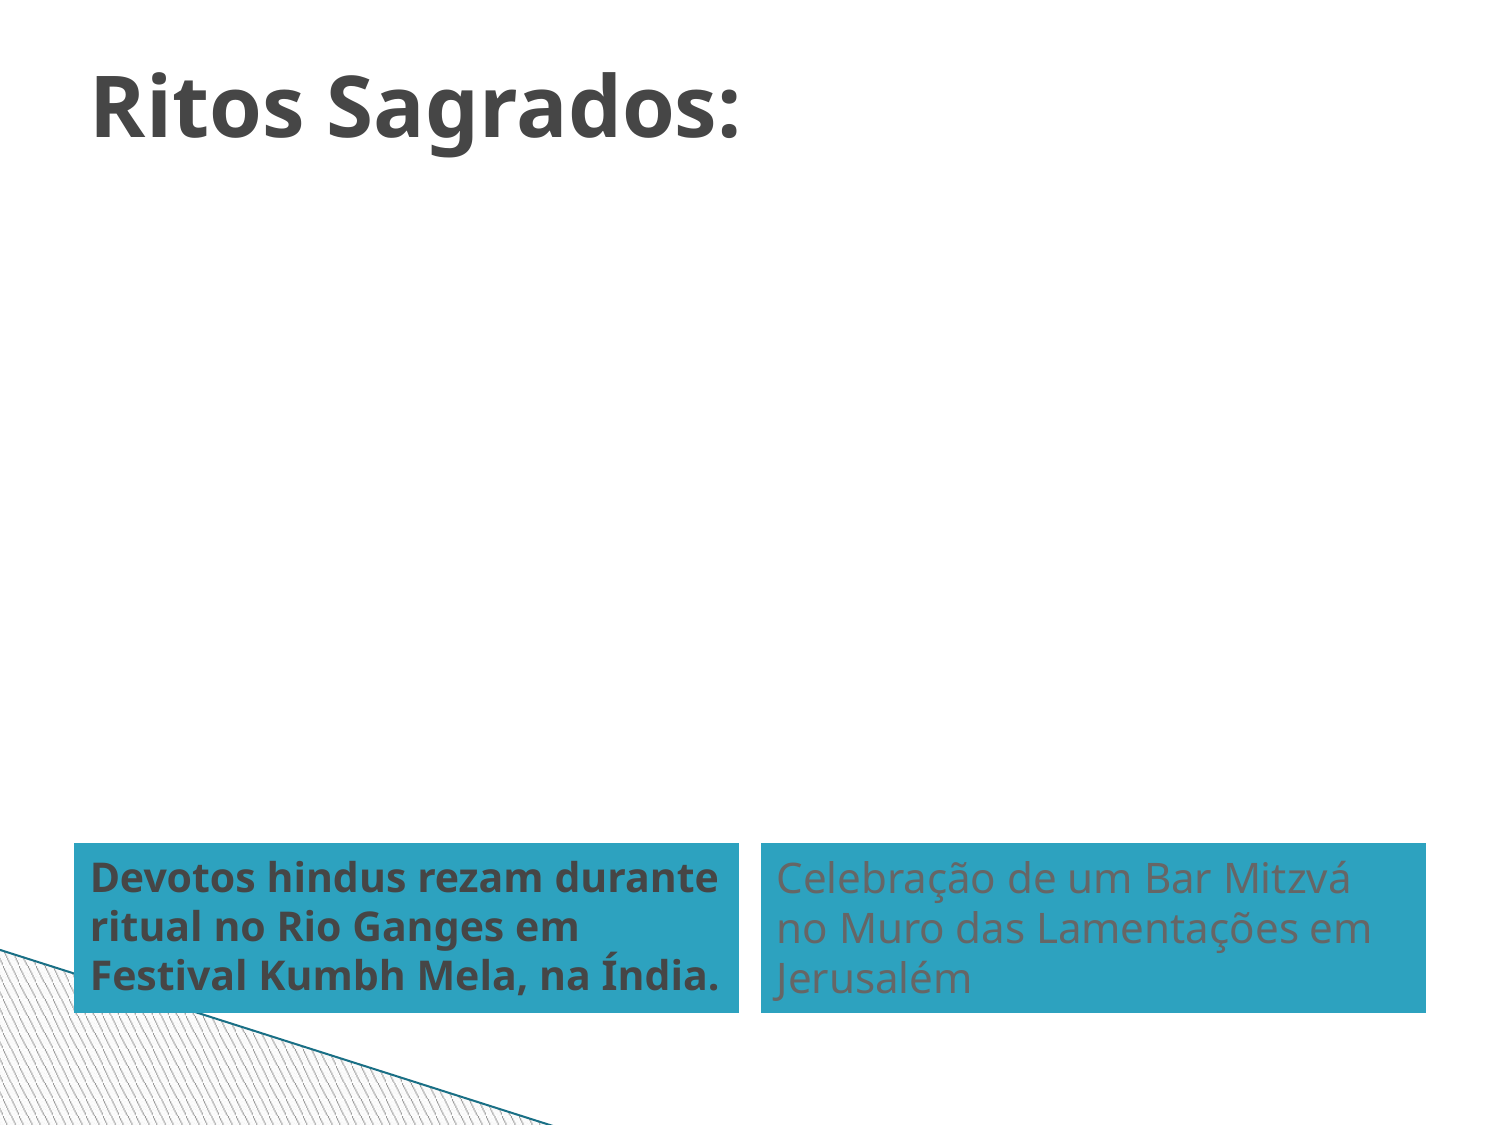

# Ritos Sagrados:
Devotos hindus rezam durante ritual no Rio Ganges em Festival Kumbh Mela, na Índia.
Celebração de um Bar Mitzvá no Muro das Lamentações em Jerusalém